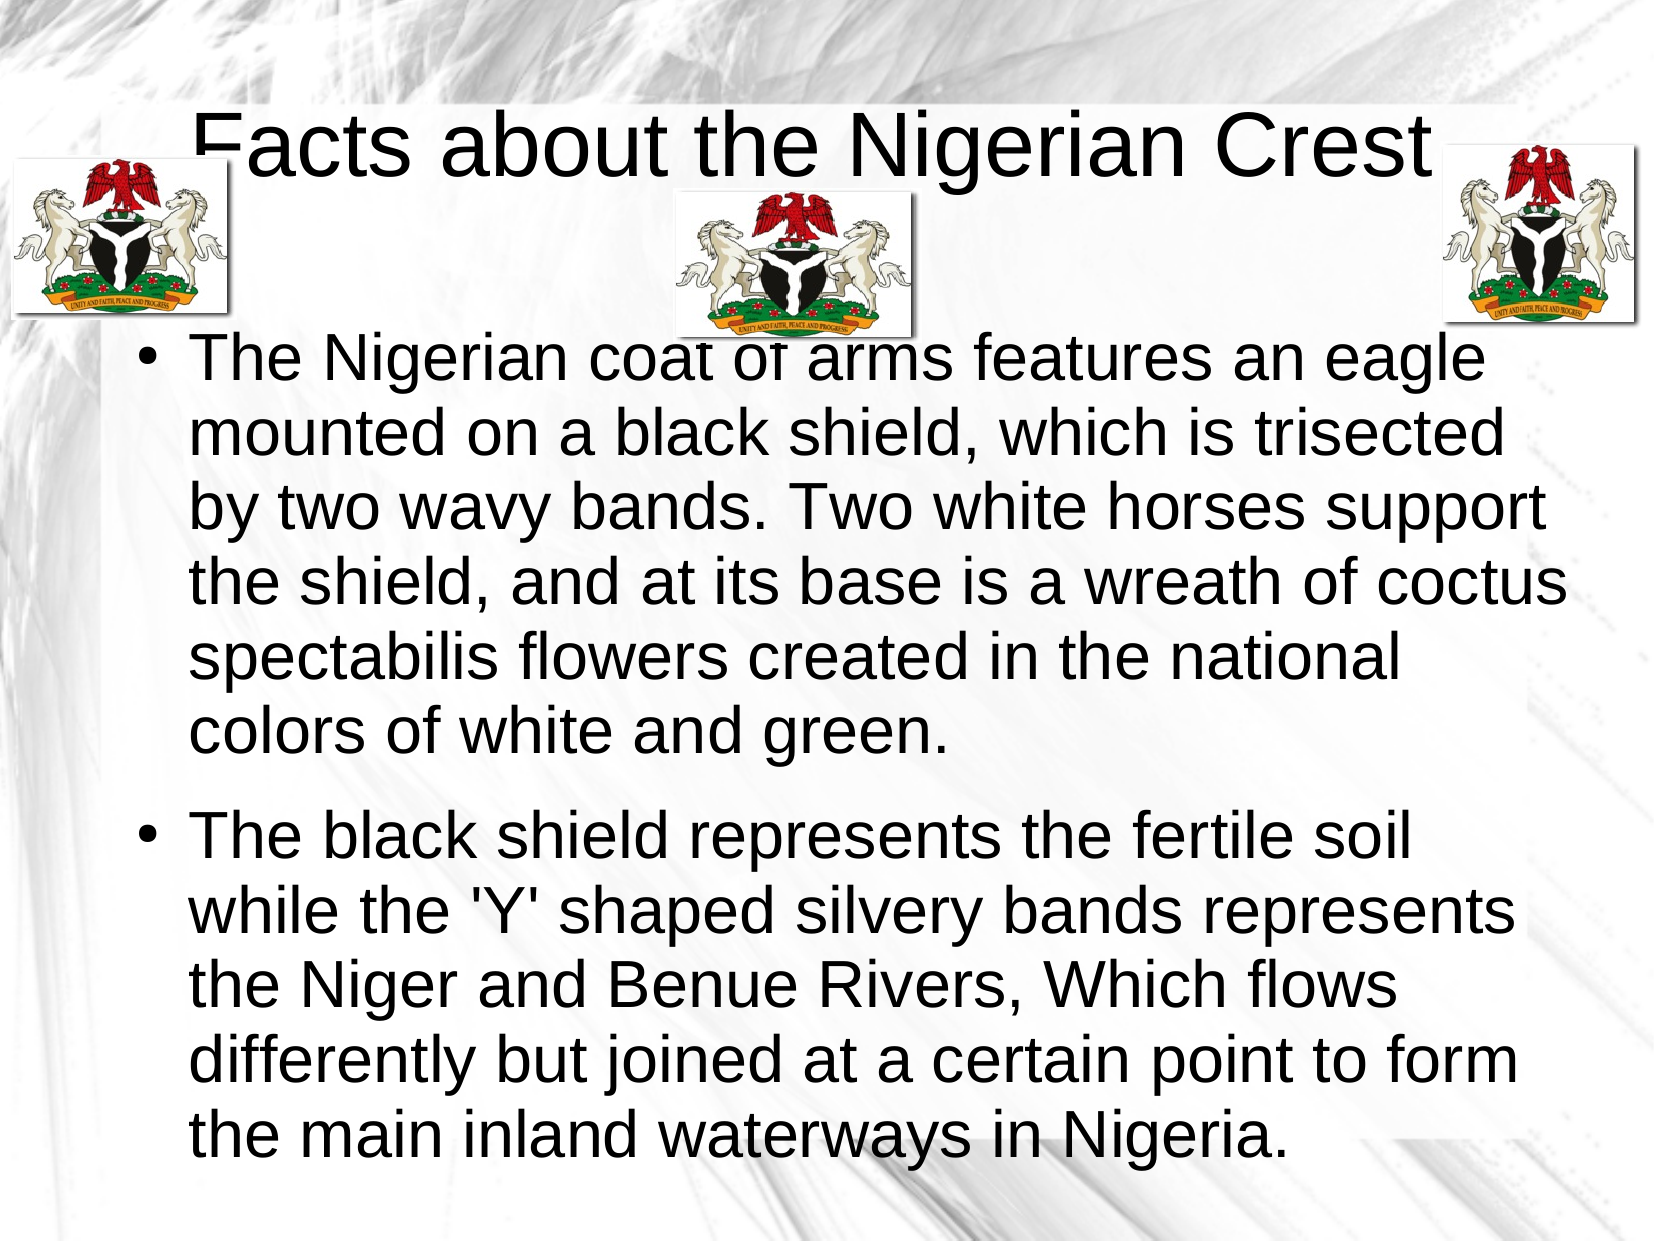

# Facts about the Nigerian Crest
The Nigerian coat of arms features an eagle mounted on a black shield, which is trisected by two wavy bands. Two white horses support the shield, and at its base is a wreath of coctus spectabilis flowers created in the national colors of white and green.
The black shield represents the fertile soil while the 'Y' shaped silvery bands represents the Niger and Benue Rivers, Which flows differently but joined at a certain point to form the main inland waterways in Nigeria.